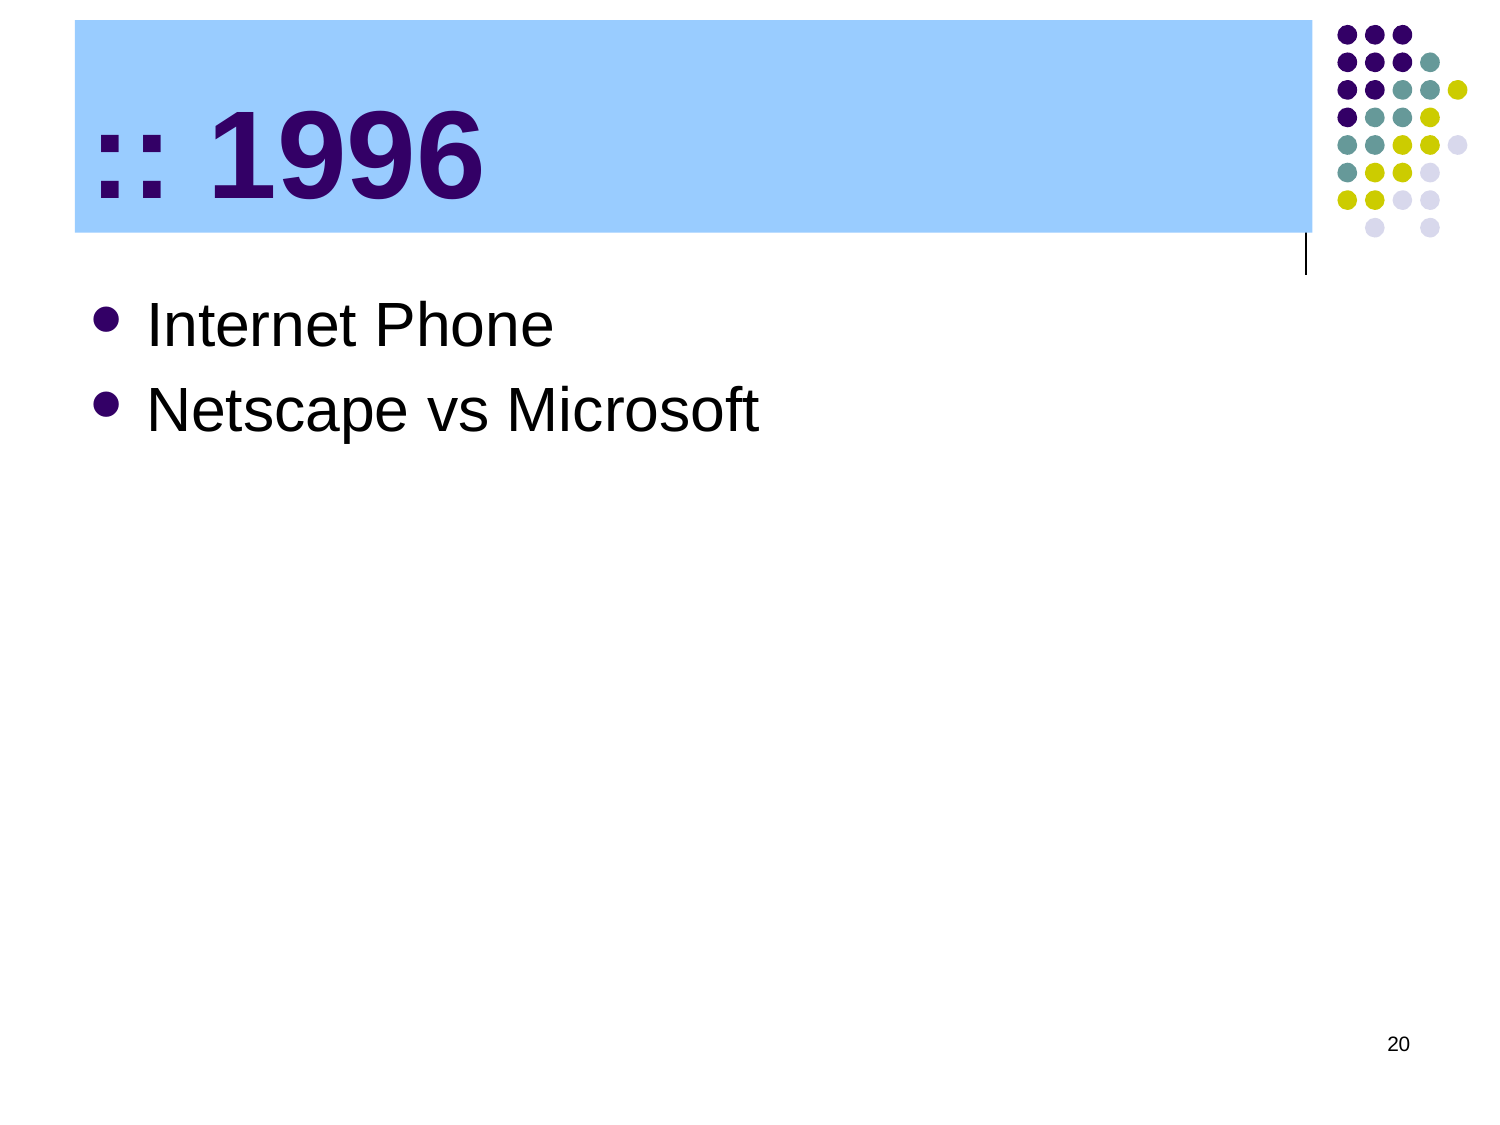

# :: 1996
Internet Phone
Netscape vs Microsoft
20